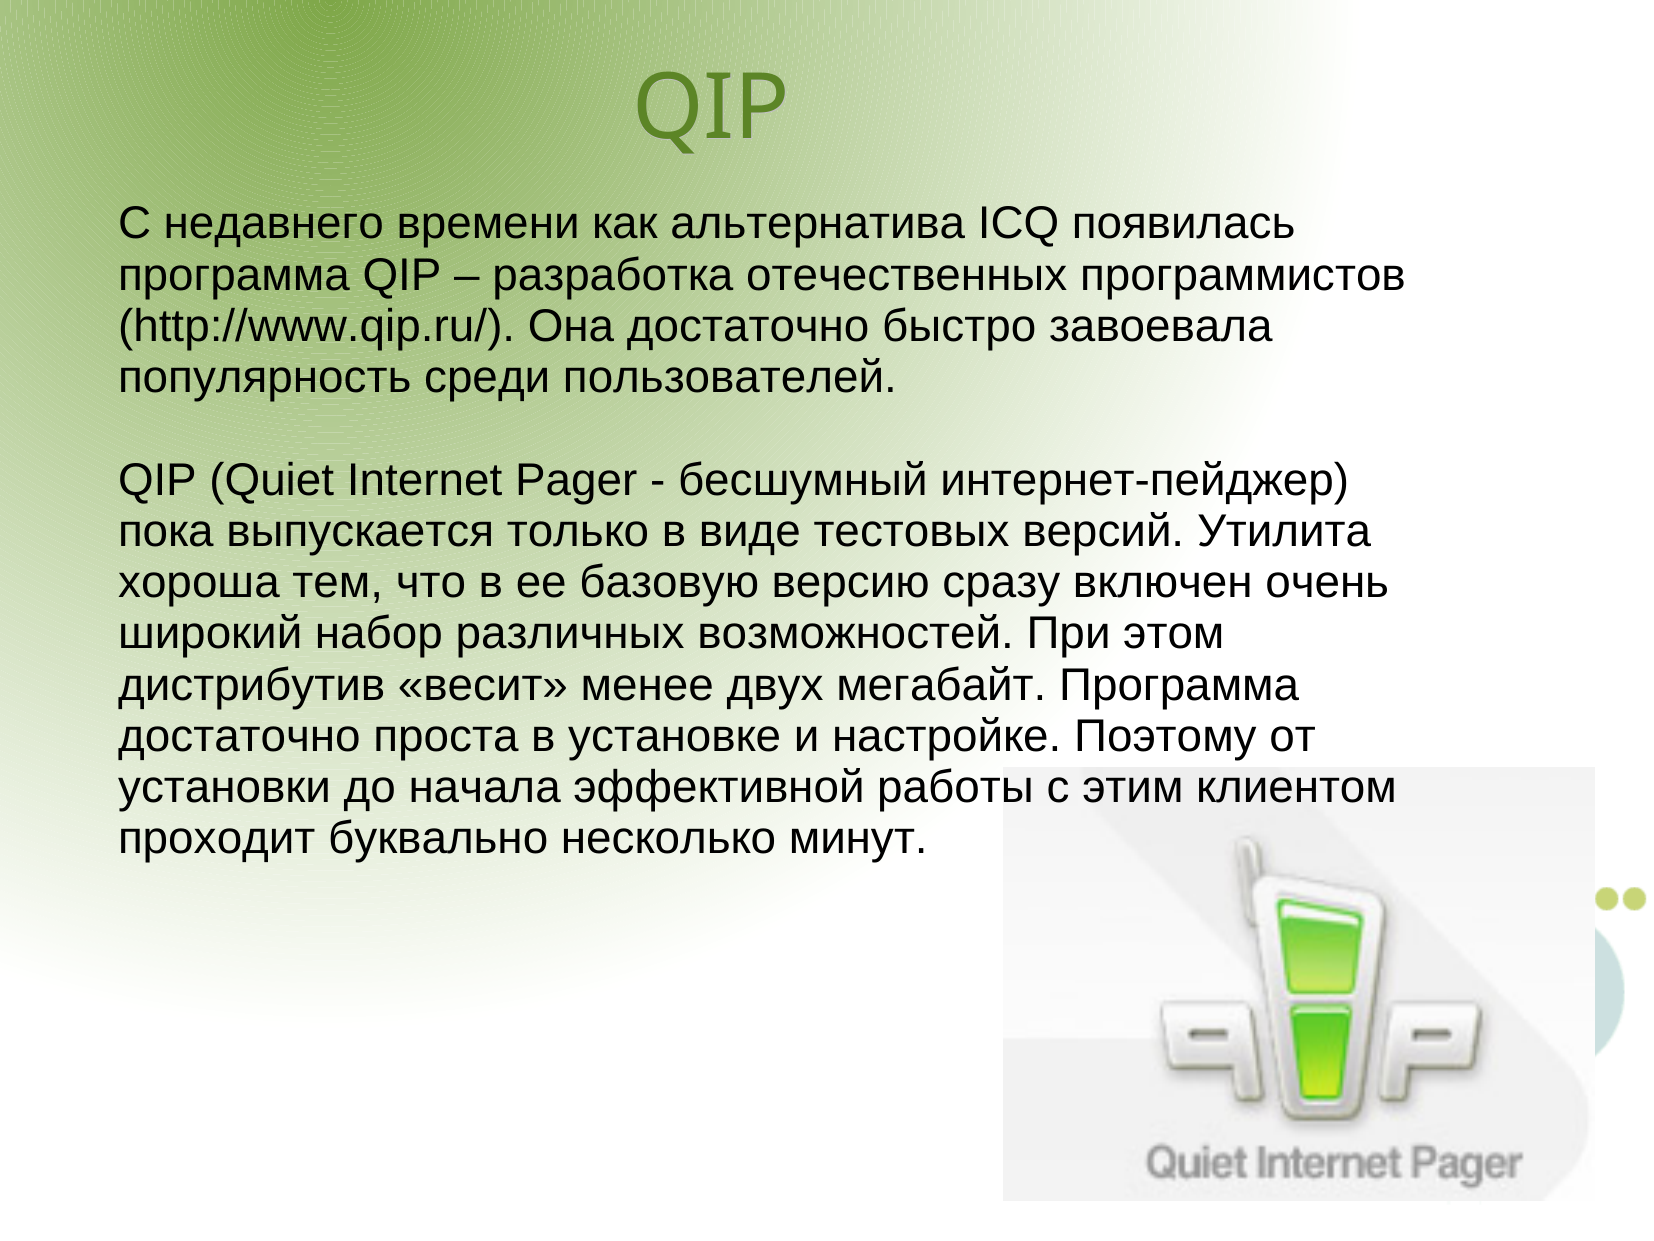

# QIP
С недавнего времени как альтернатива ICQ появилась программа QIP – разработка отечественных программистов (http://www.qip.ru/). Она достаточно быстро завоевала популярность среди пользователей.
QIP (Quiet Internet Pager - бесшумный интернет-пейджер) пока выпускается только в виде тестовых версий. Утилита хороша тем, что в ее базовую версию сразу включен очень широкий набор различных возможностей. При этом дистрибутив «весит» менее двух мегабайт. Программа достаточно проста в установке и настройке. Поэтому от установки до начала эффективной работы с этим клиентом проходит буквально несколько минут.